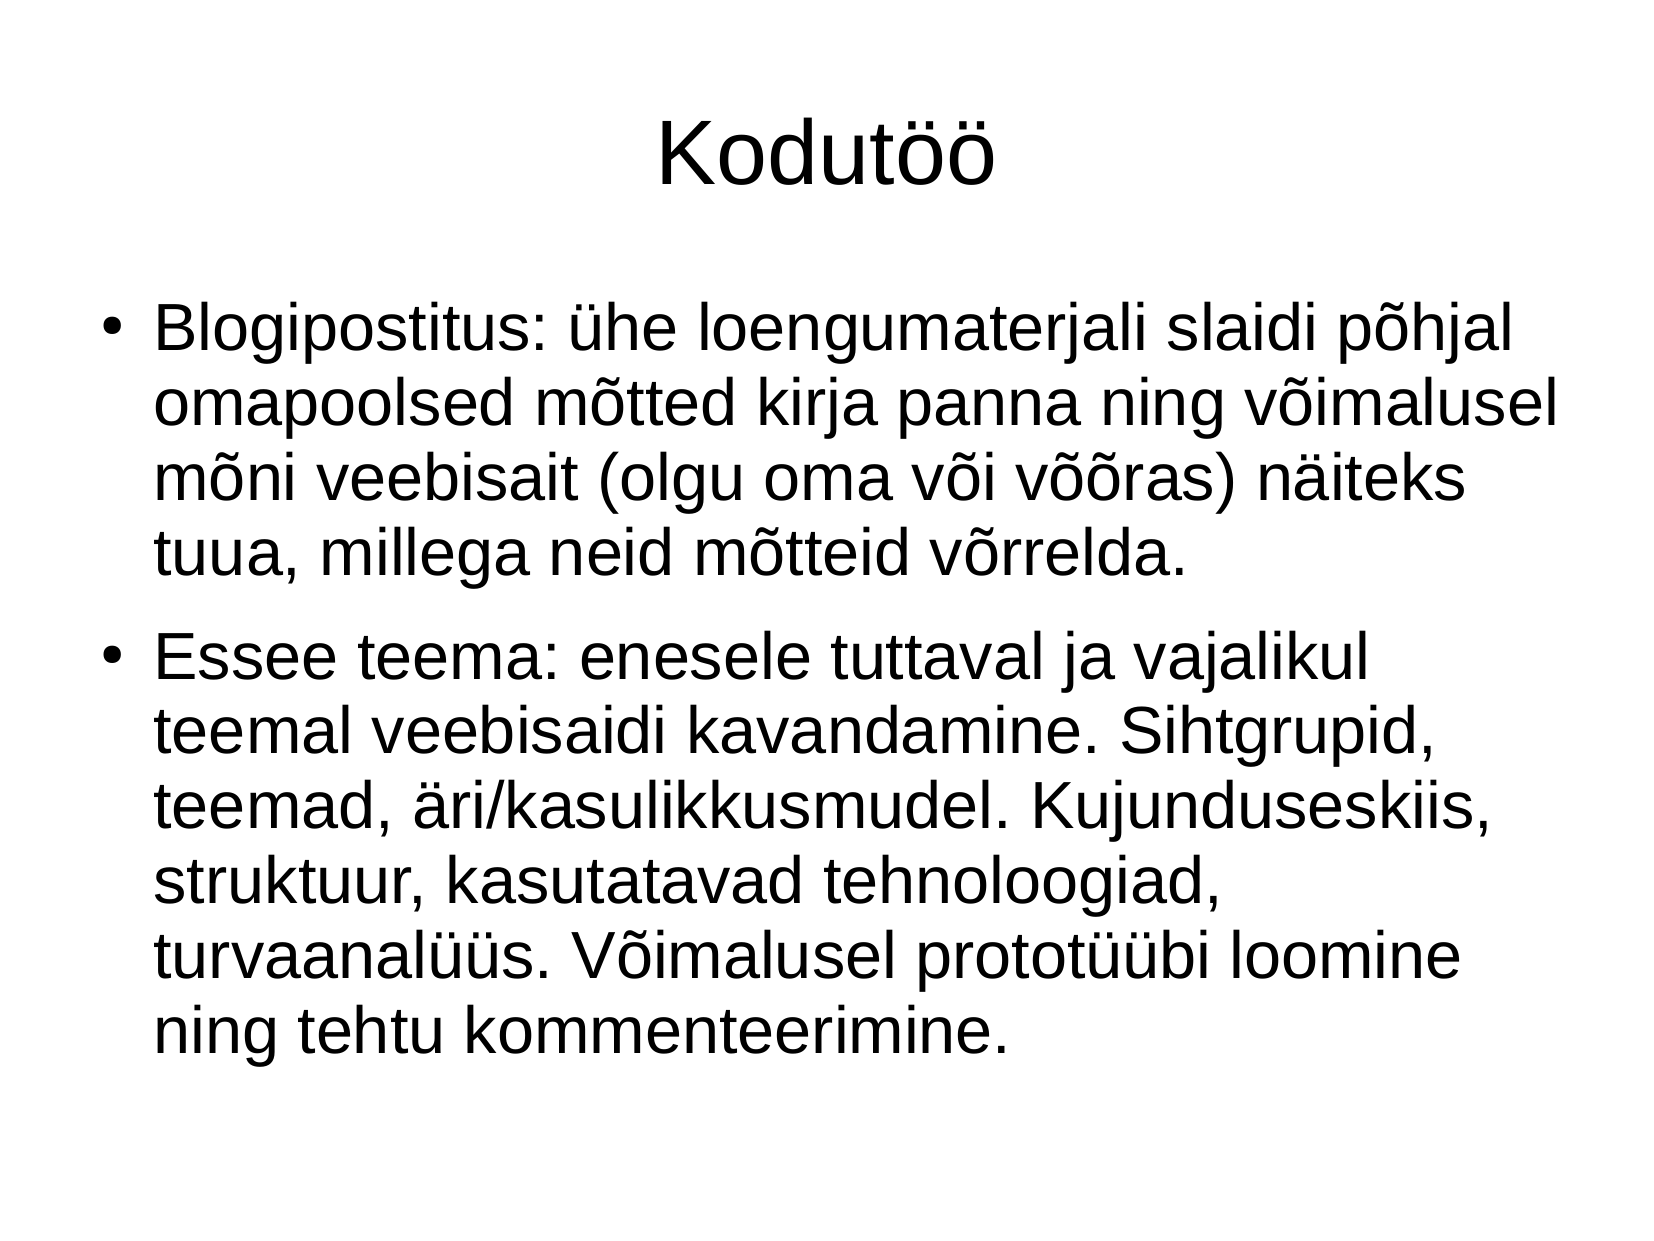

# Kodutöö
Blogipostitus: ühe loengumaterjali slaidi põhjal omapoolsed mõtted kirja panna ning võimalusel mõni veebisait (olgu oma või võõras) näiteks tuua, millega neid mõtteid võrrelda.
Essee teema: enesele tuttaval ja vajalikul teemal veebisaidi kavandamine. Sihtgrupid, teemad, äri/kasulikkusmudel. Kujunduseskiis, struktuur, kasutatavad tehnoloogiad, turvaanalüüs. Võimalusel prototüübi loomine ning tehtu kommenteerimine.